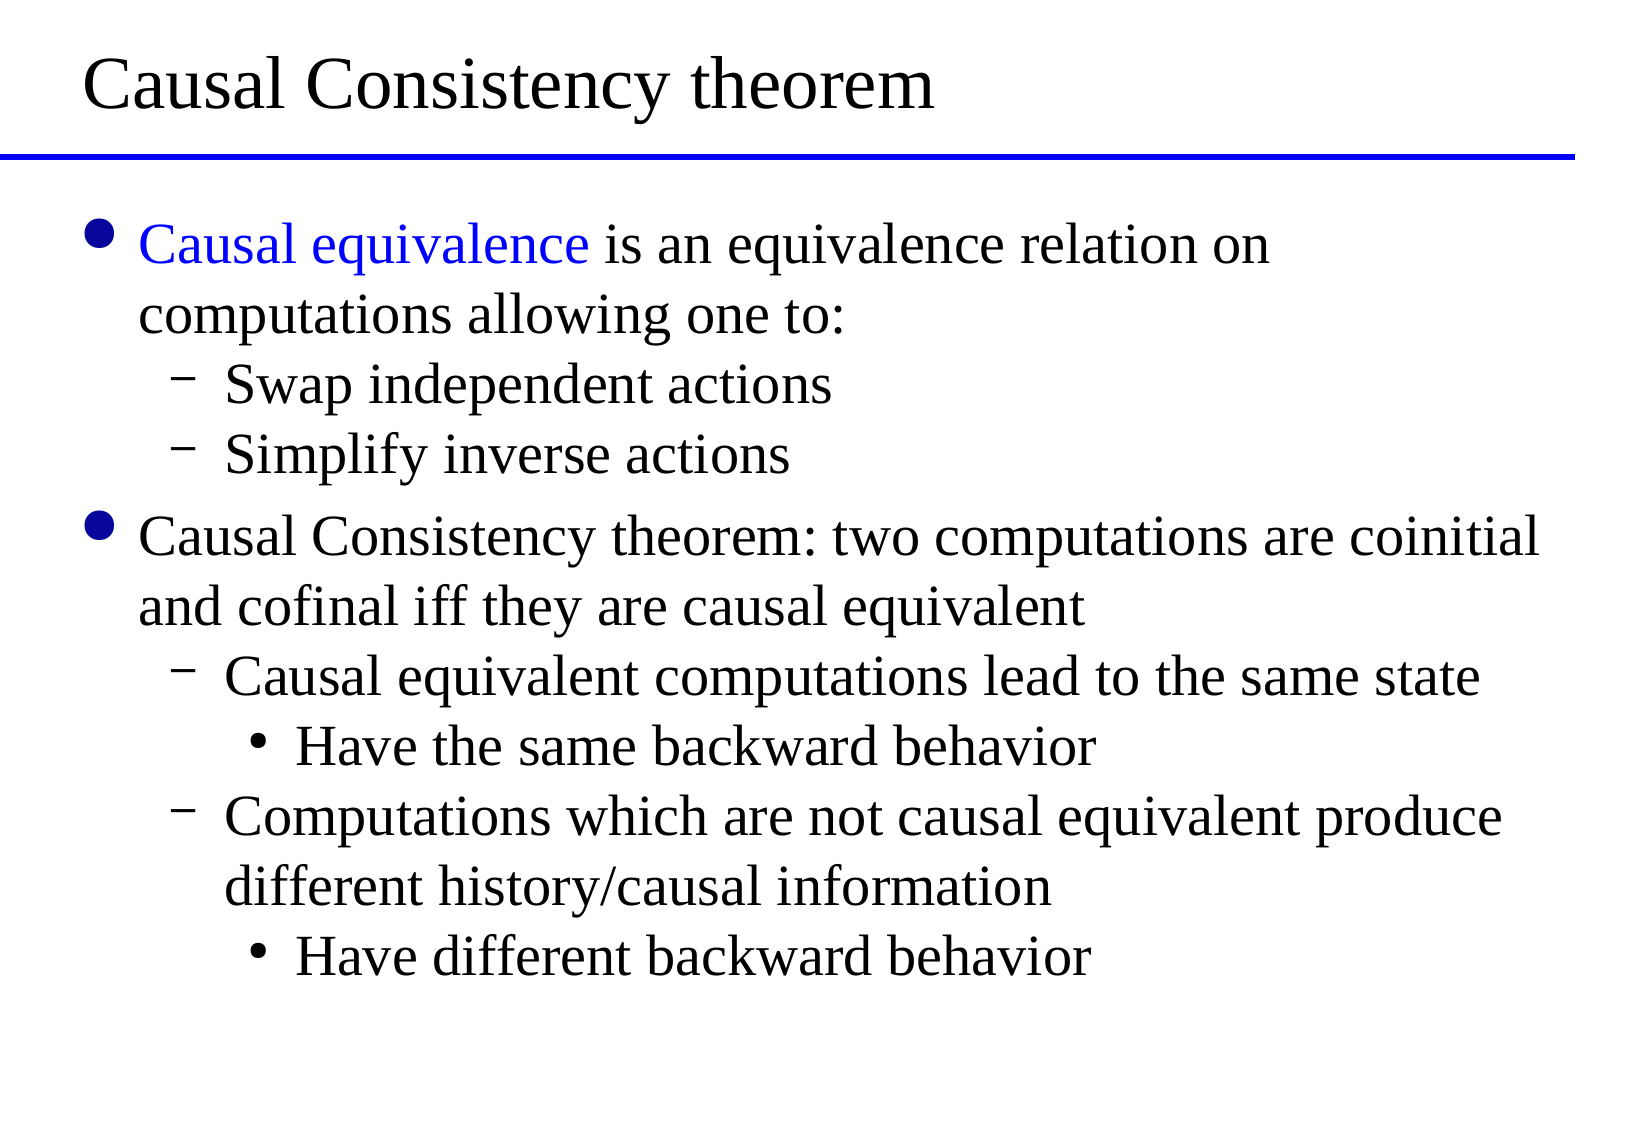

# Causal Consistency theorem
Causal equivalence is an equivalence relation on computations allowing one to:
Swap independent actions
Simplify inverse actions
Causal Consistency theorem: two computations are coinitial and cofinal iff they are causal equivalent
Causal equivalent computations lead to the same state
Have the same backward behavior
Computations which are not causal equivalent produce different history/causal information
Have different backward behavior